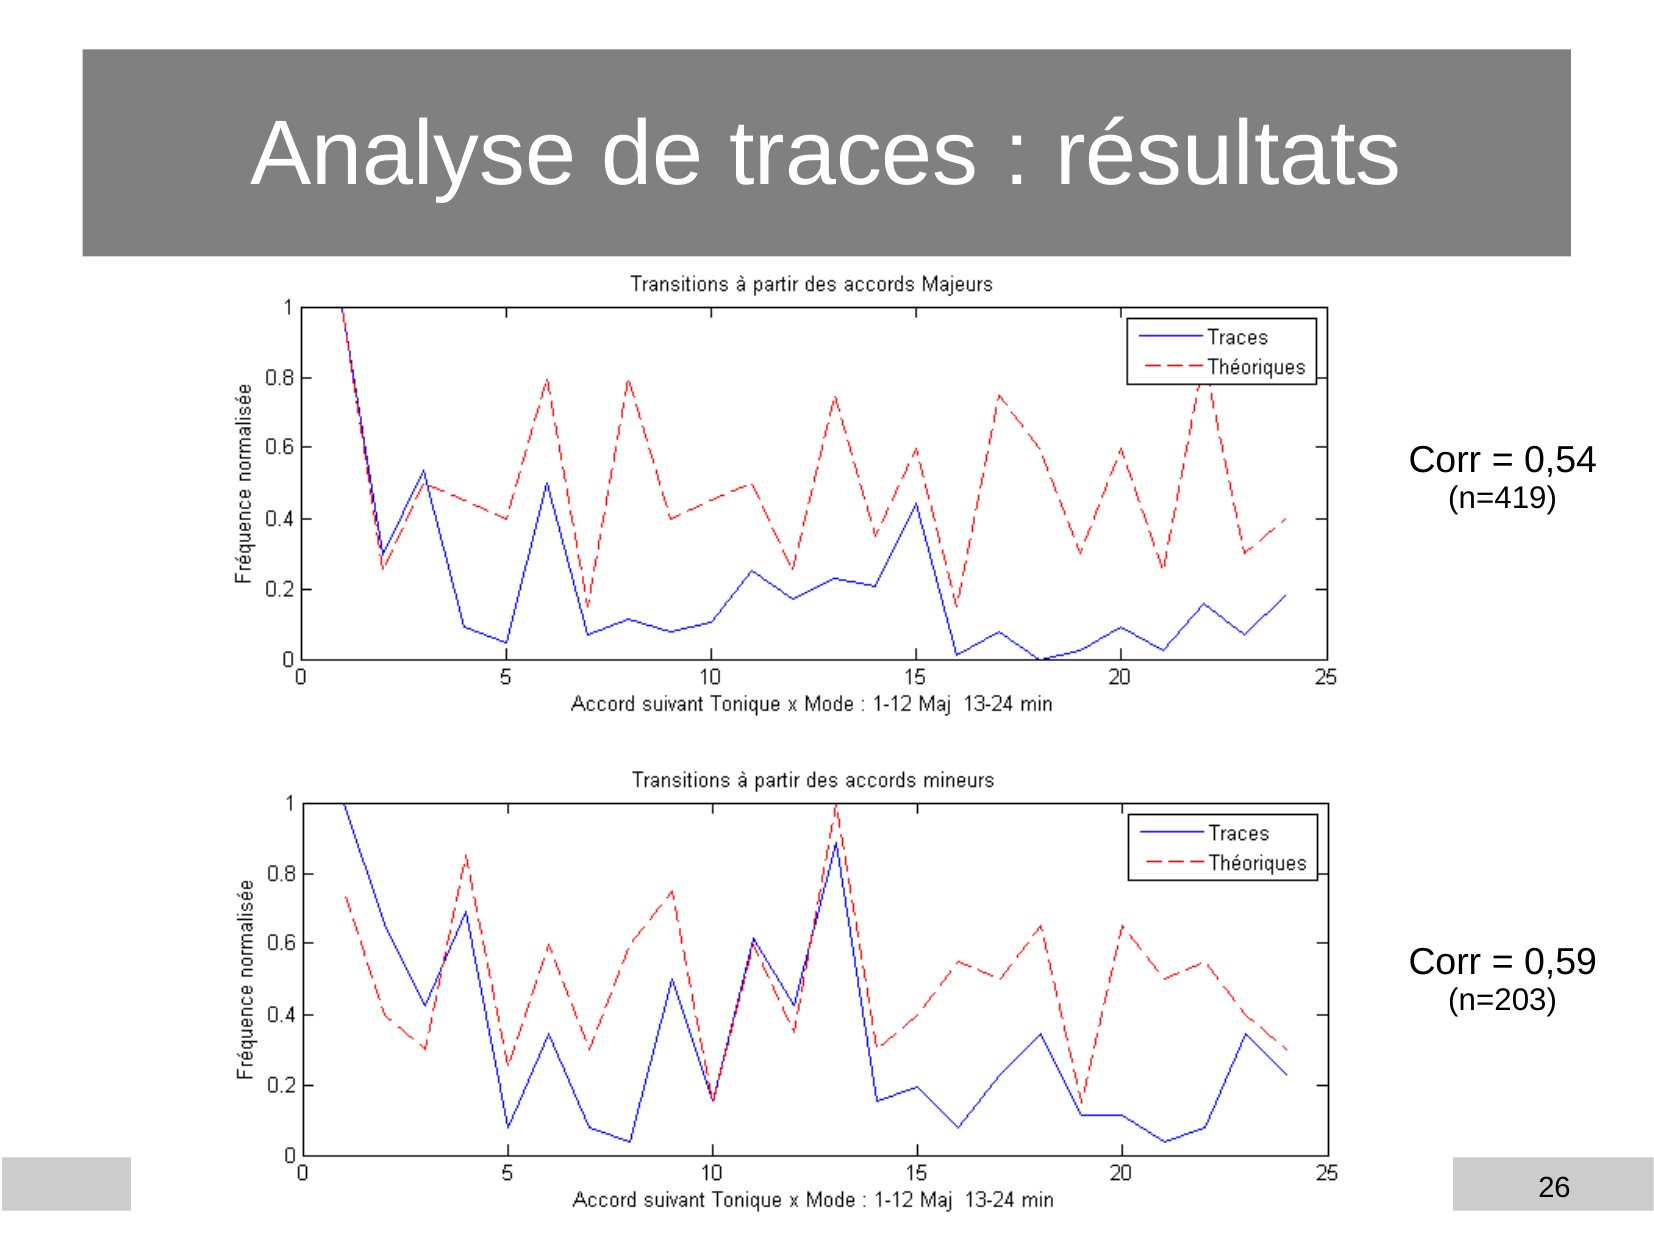

# Analyse de traces : résultats
Corr = 0,54
(n=419)
Corr = 0,59
(n=203)
Imamuse
26